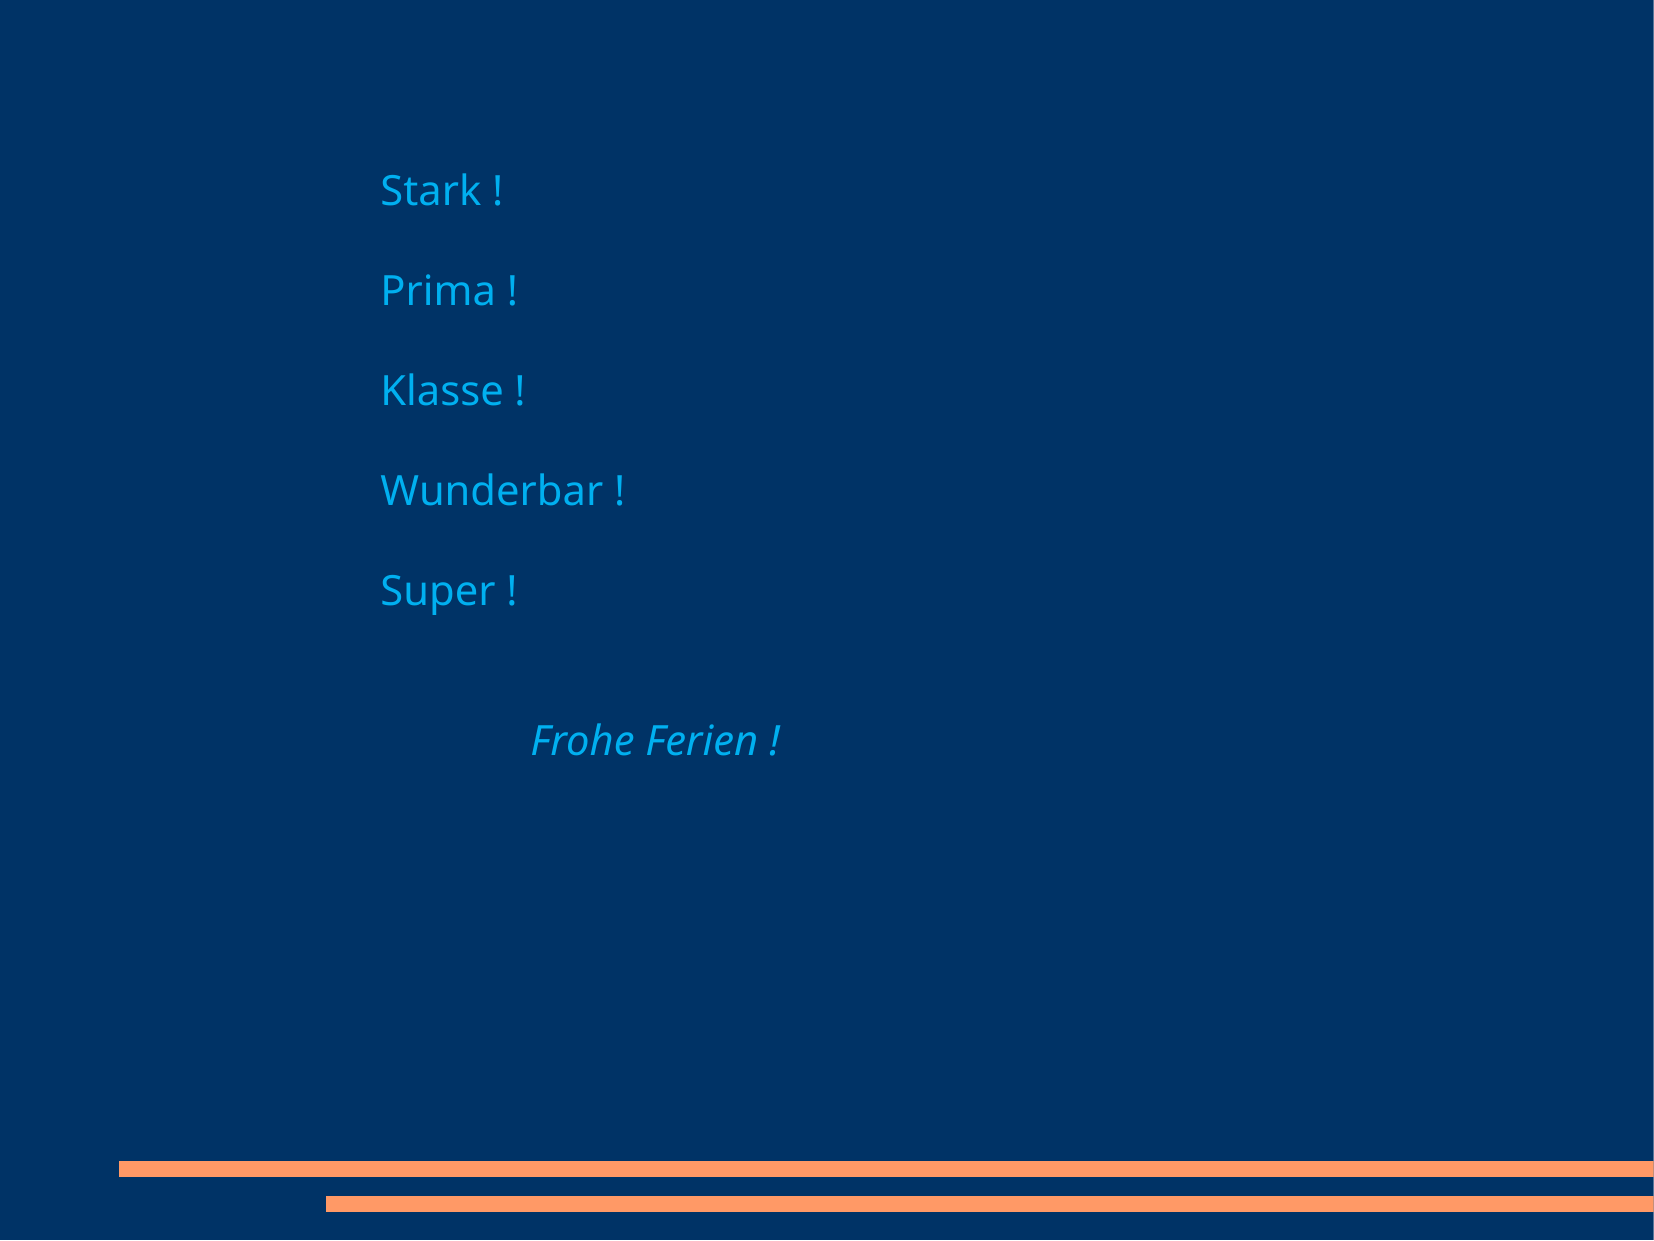

Stark !
Prima !
Klasse !
Wunderbar !
Super !
		Frohe Ferien !